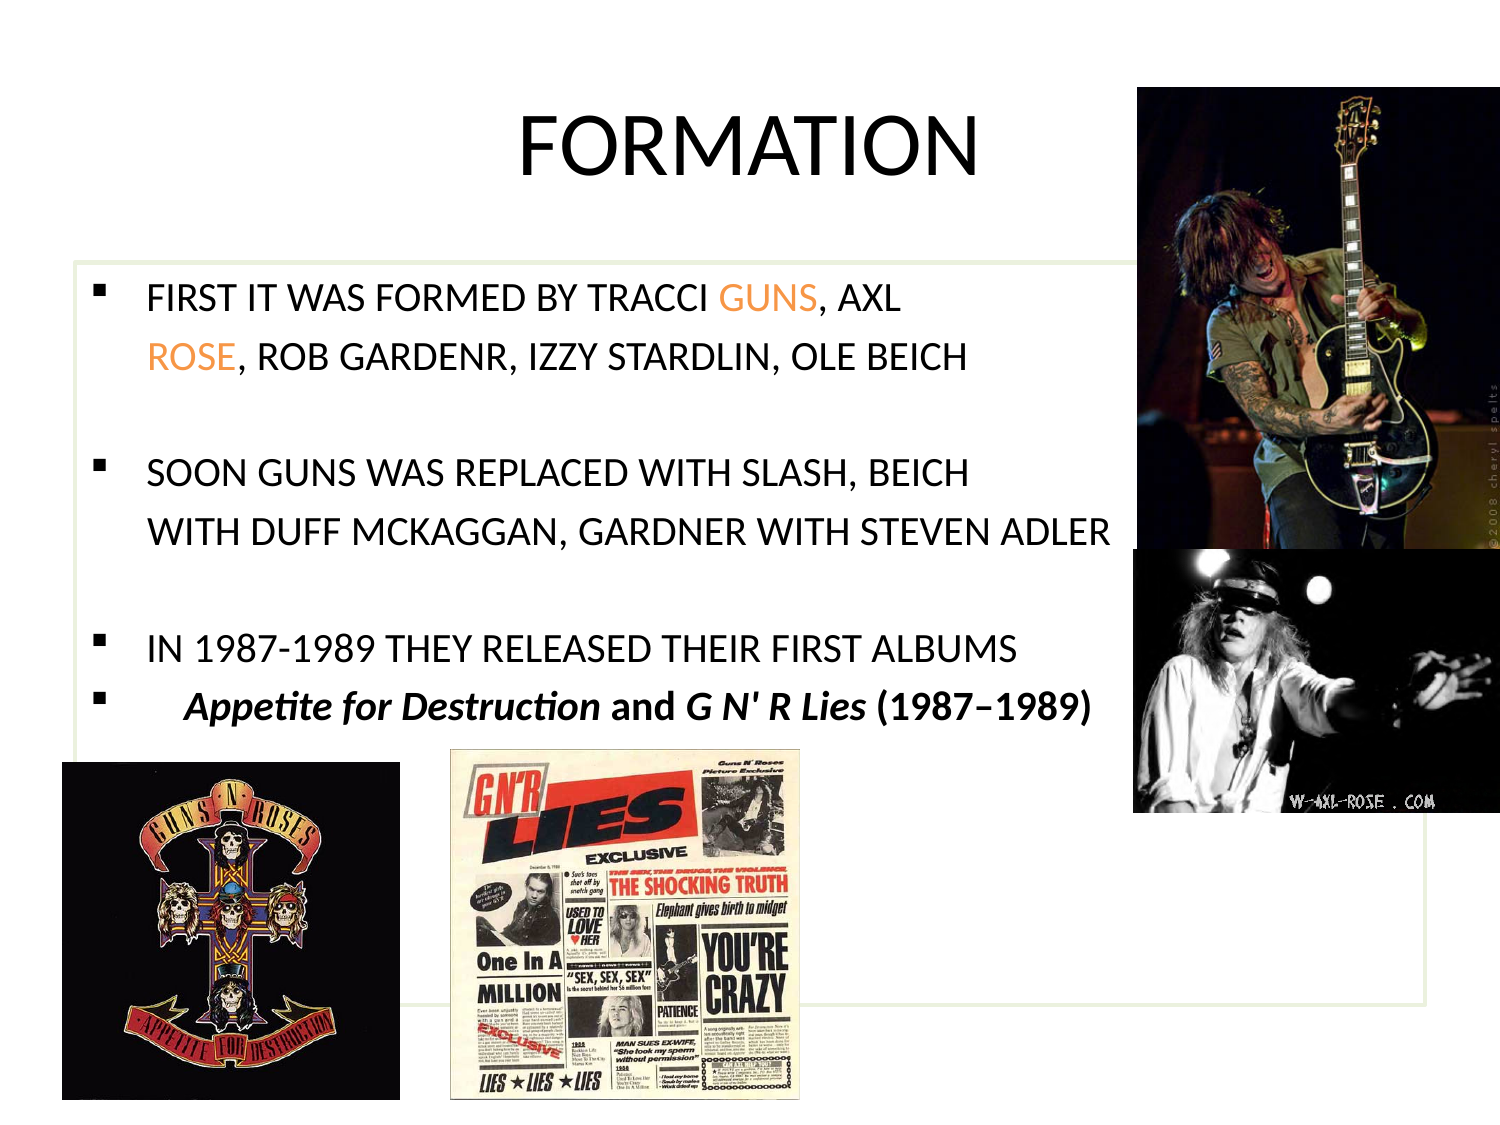

# FORMATION
FIRST IT WAS FORMED BY TRACCI GUNS, AXL
 ROSE, ROB GARDENR, IZZY STARDLIN, OLE BEICH
SOON GUNS WAS REPLACED WITH SLASH, BEICH
 WITH DUFF MCKAGGAN, GARDNER WITH STEVEN ADLER
IN 1987-1989 THEY RELEASED THEIR FIRST ALBUMS
 Appetite for Destruction and G N' R Lies (1987–1989)